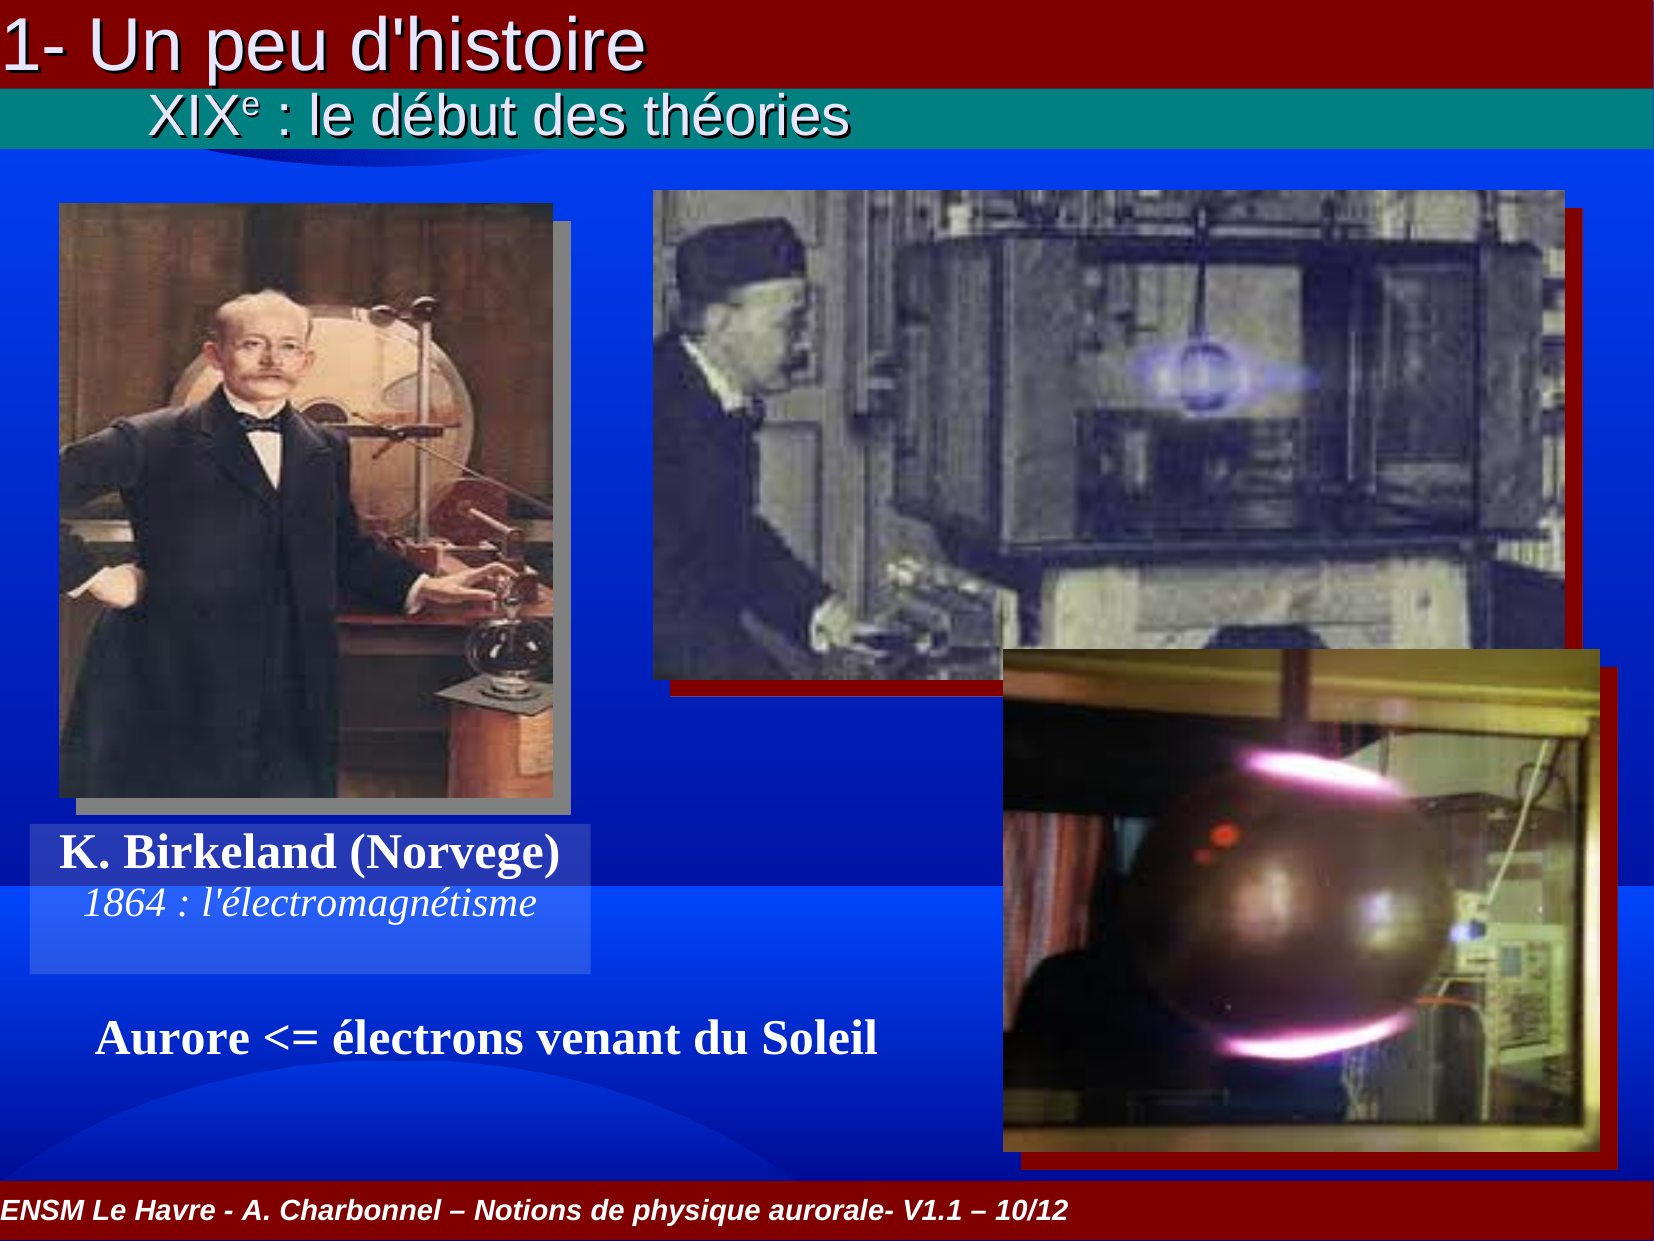

1- Un peu d'histoire
# XIXe : le début des théories
K. Birkeland (Norvege)
1864 : l'électromagnétisme
Aurore <= électrons venant du Soleil
ENSM Le Havre - A. Charbonnel – Notions de physique aurorale- V1.1 – 10/12